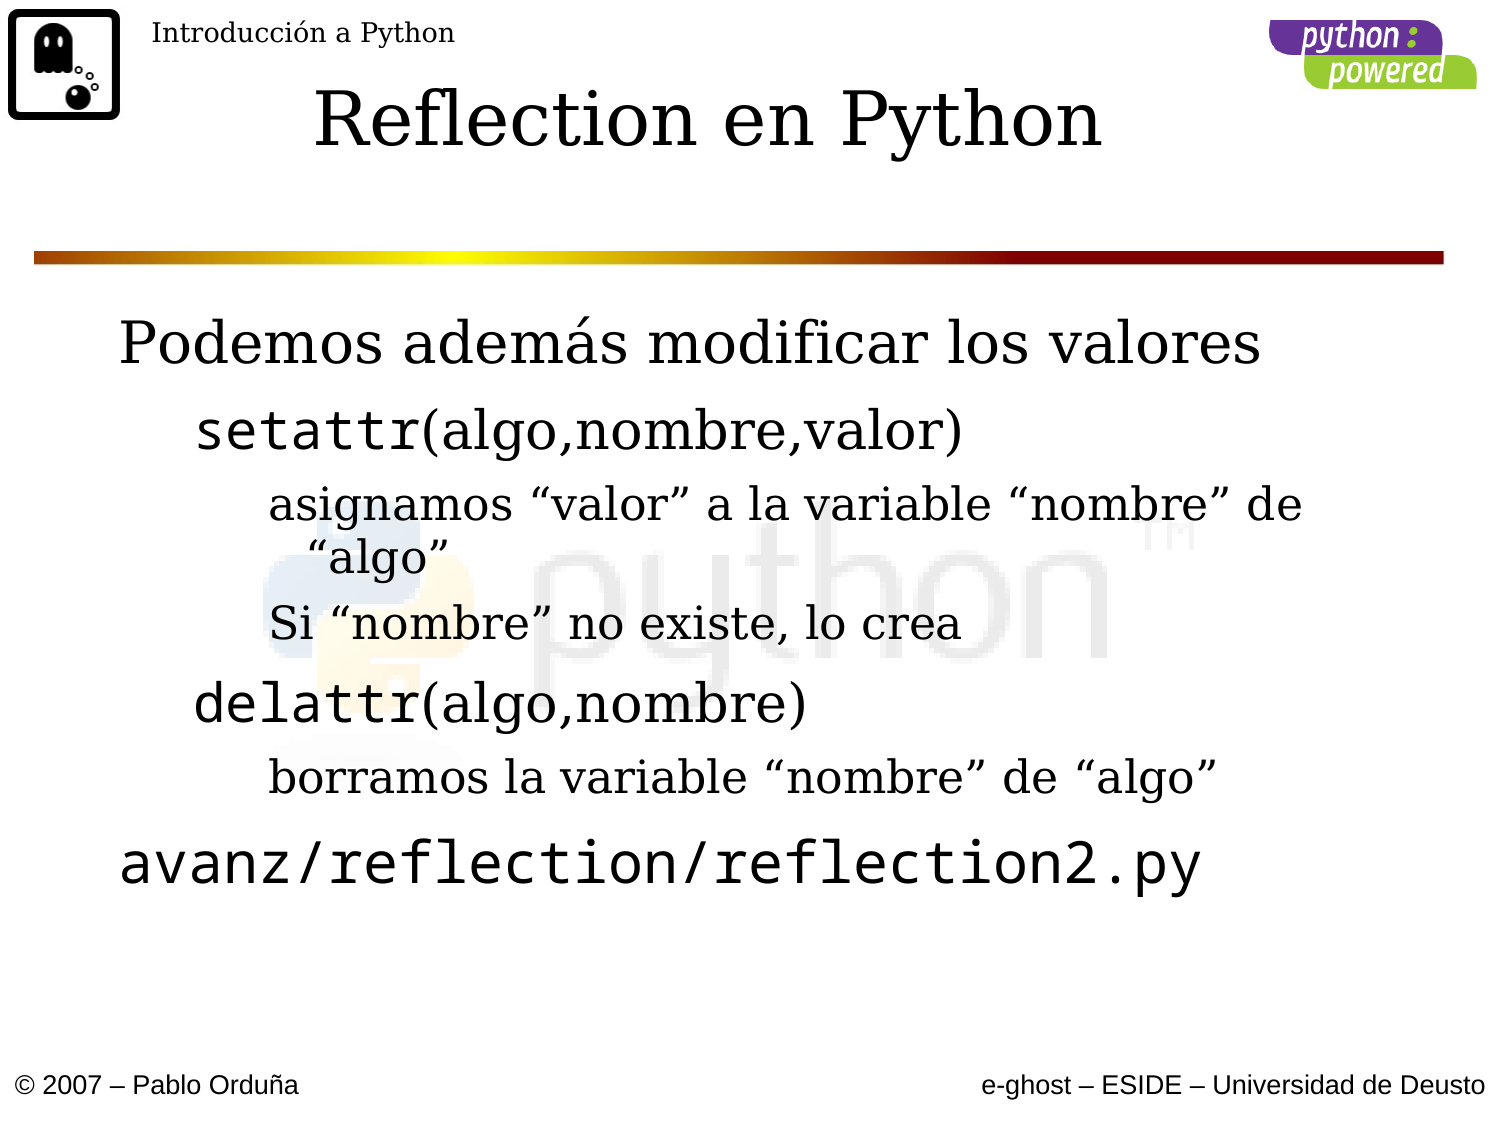

# Reflection en Python
Podemos además modificar los valores
setattr(algo,nombre,valor)
asignamos “valor” a la variable “nombre” de “algo”
Si “nombre” no existe, lo crea
delattr(algo,nombre)
borramos la variable “nombre” de “algo”
avanz/reflection/reflection2.py